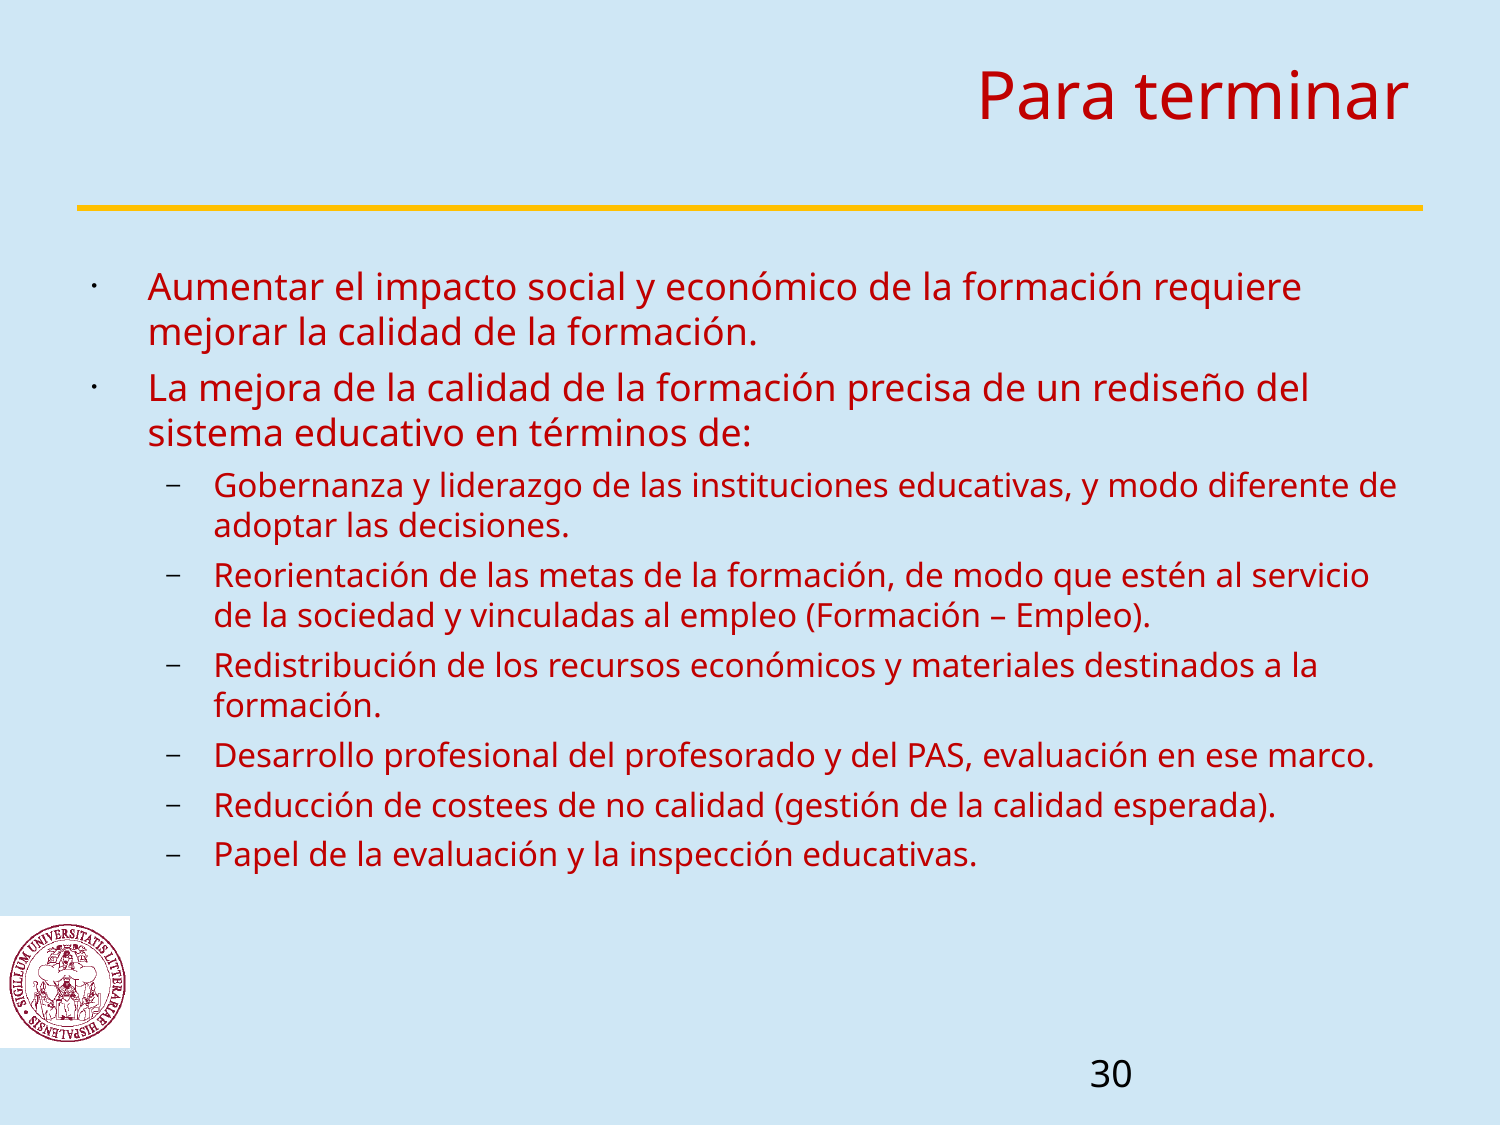

# Para terminar
Aumentar el impacto social y económico de la formación requiere mejorar la calidad de la formación.
La mejora de la calidad de la formación precisa de un rediseño del sistema educativo en términos de:
Gobernanza y liderazgo de las instituciones educativas, y modo diferente de adoptar las decisiones.
Reorientación de las metas de la formación, de modo que estén al servicio de la sociedad y vinculadas al empleo (Formación – Empleo).
Redistribución de los recursos económicos y materiales destinados a la formación.
Desarrollo profesional del profesorado y del PAS, evaluación en ese marco.
Reducción de costees de no calidad (gestión de la calidad esperada).
Papel de la evaluación y la inspección educativas.